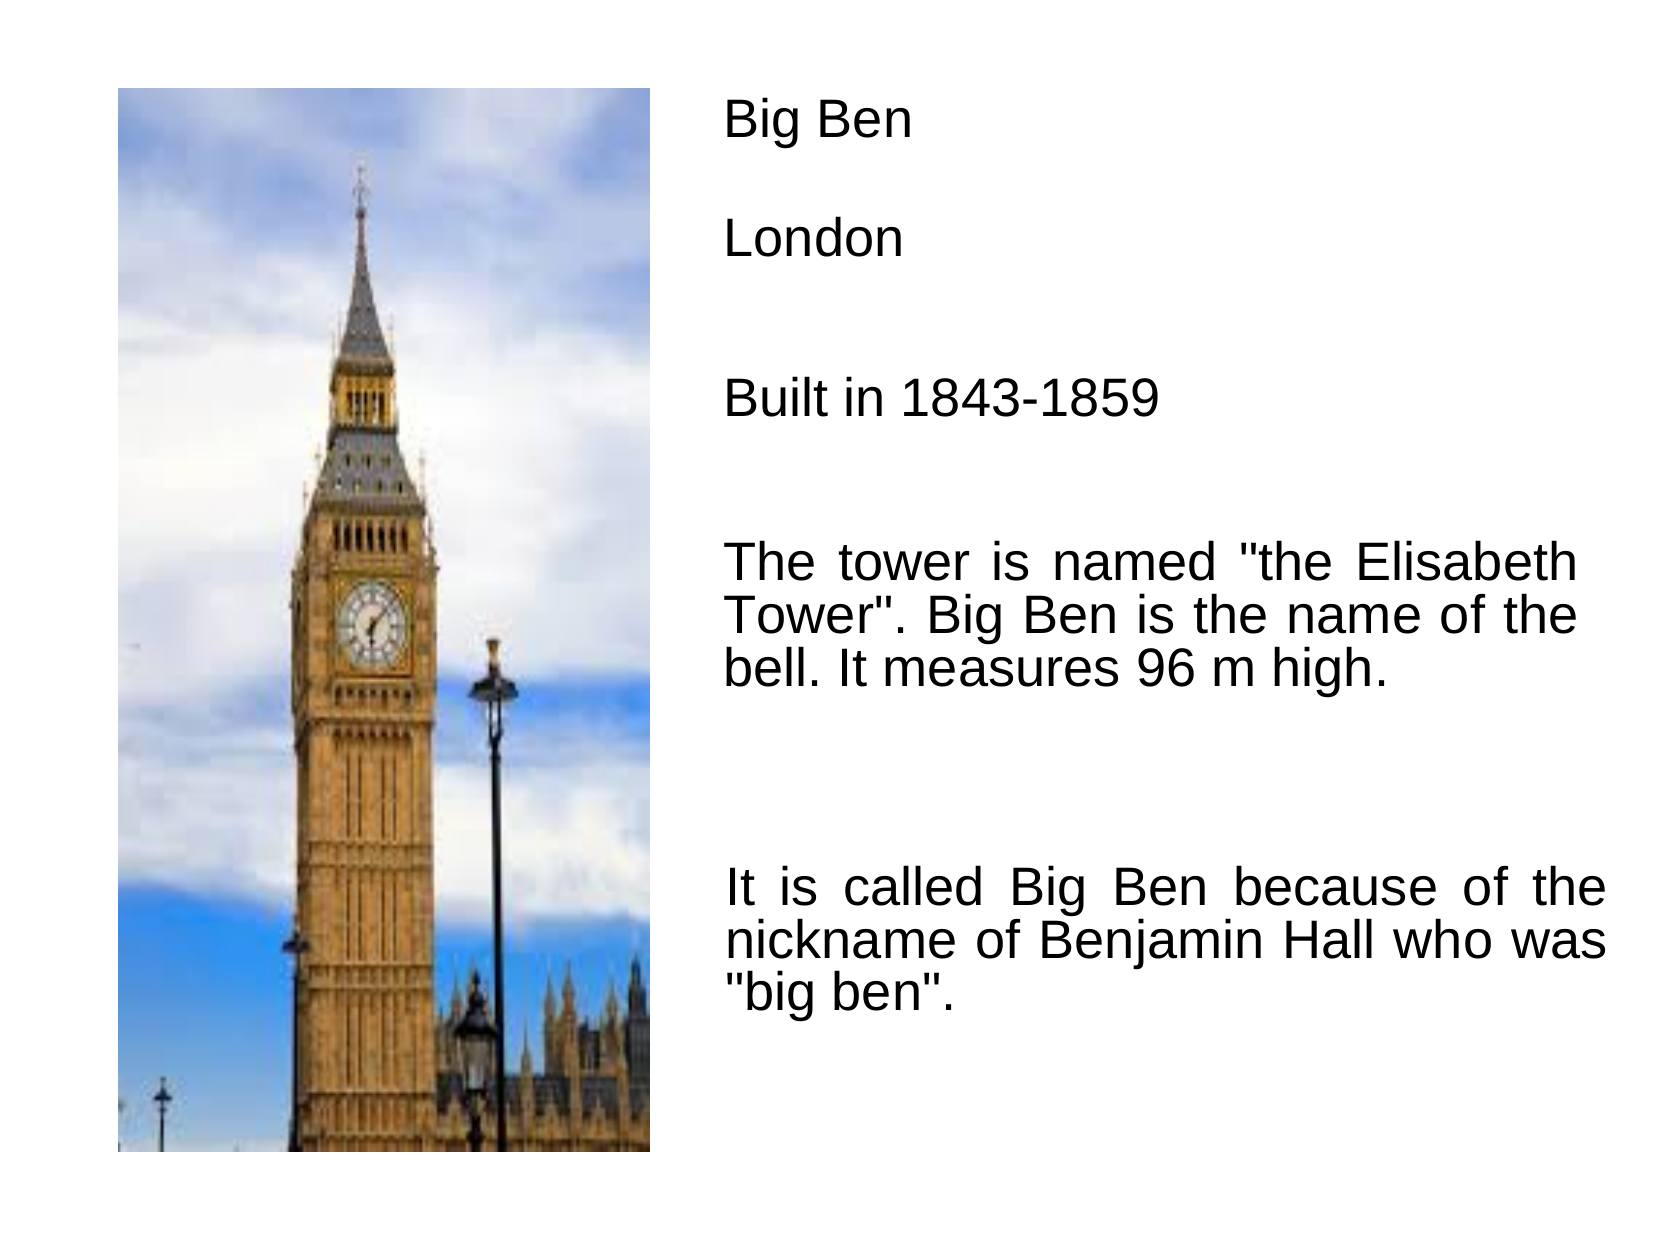

Big Ben
London
Built in 1843-1859
The tower is named "the Elisabeth Tower". Big Ben is the name of the bell. It measures 96 m high.
It is called Big Ben because of the nickname of Benjamin Hall who was "big ben".